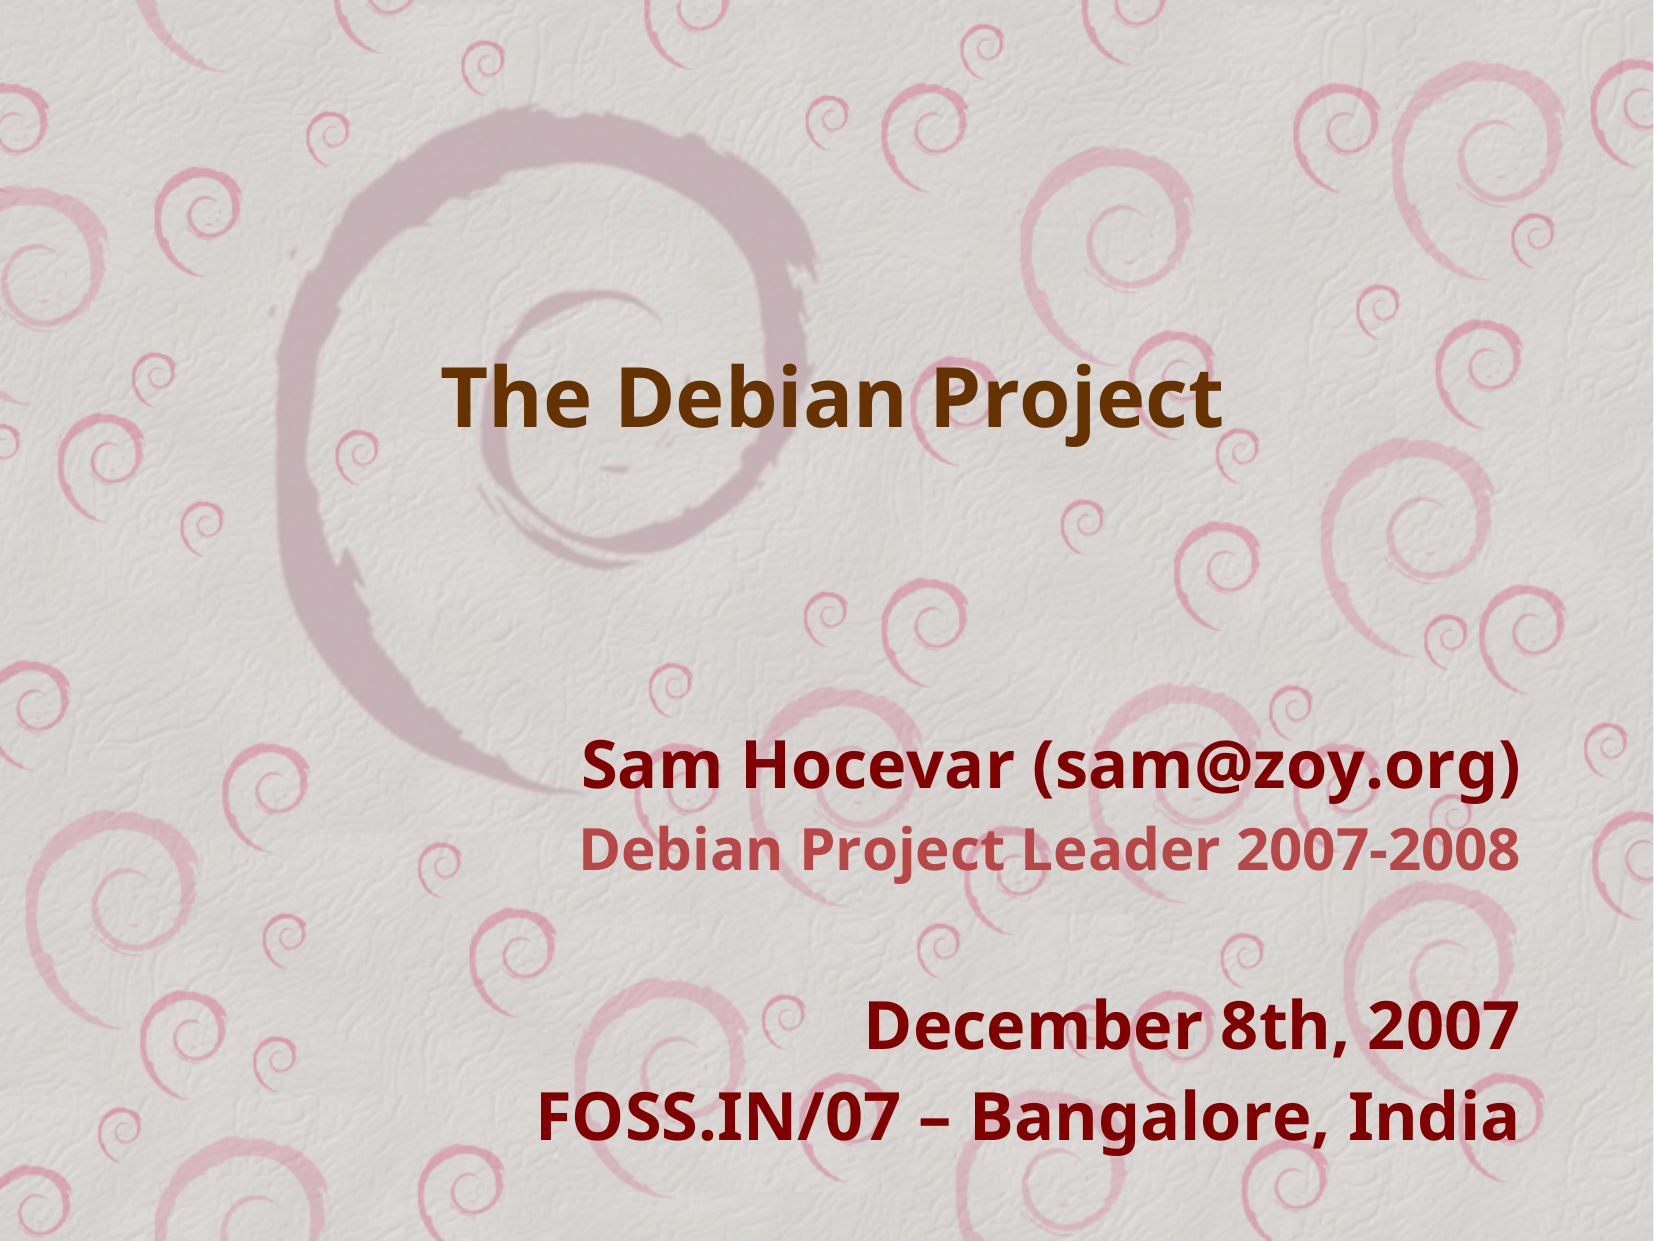

# The Debian Project
Sam Hocevar (sam@zoy.org)
Debian Project Leader 2007-2008
December 8th, 2007
FOSS.IN/07 – Bangalore, India